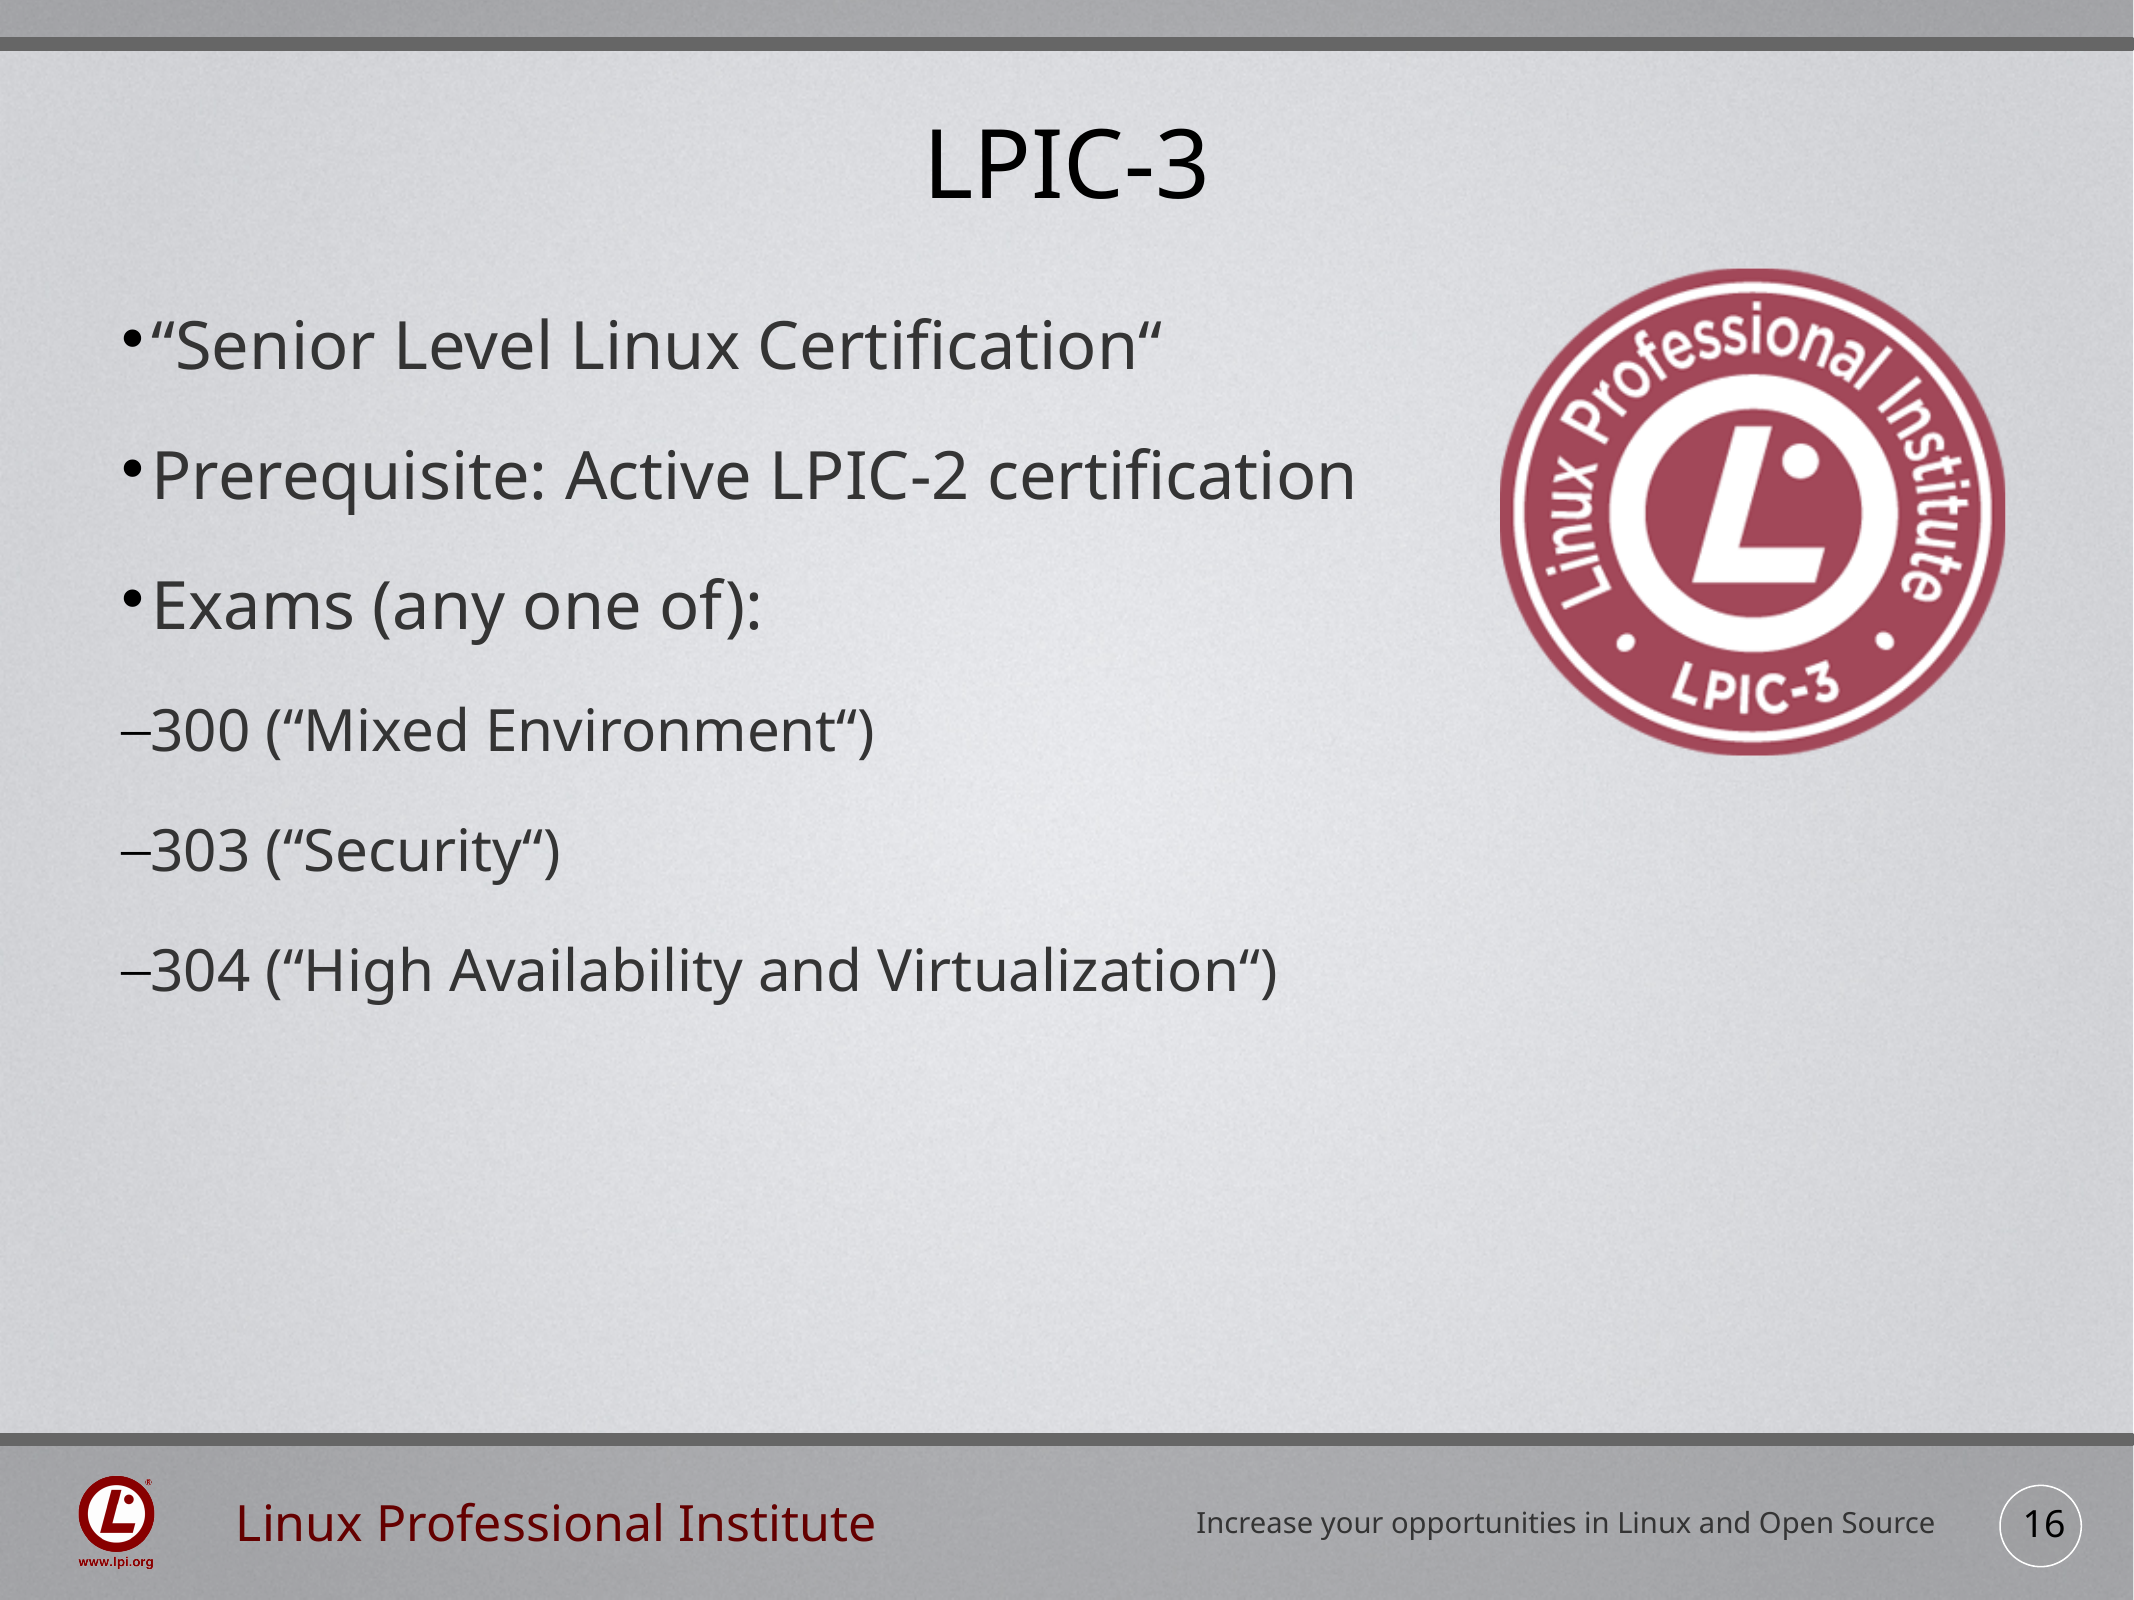

# LPIC-3
“Senior Level Linux Certification“
Prerequisite: Active LPIC-2 certification
Exams (any one of):
300 (“Mixed Environment“)
303 (“Security“)
304 (“High Availability and Virtualization“)